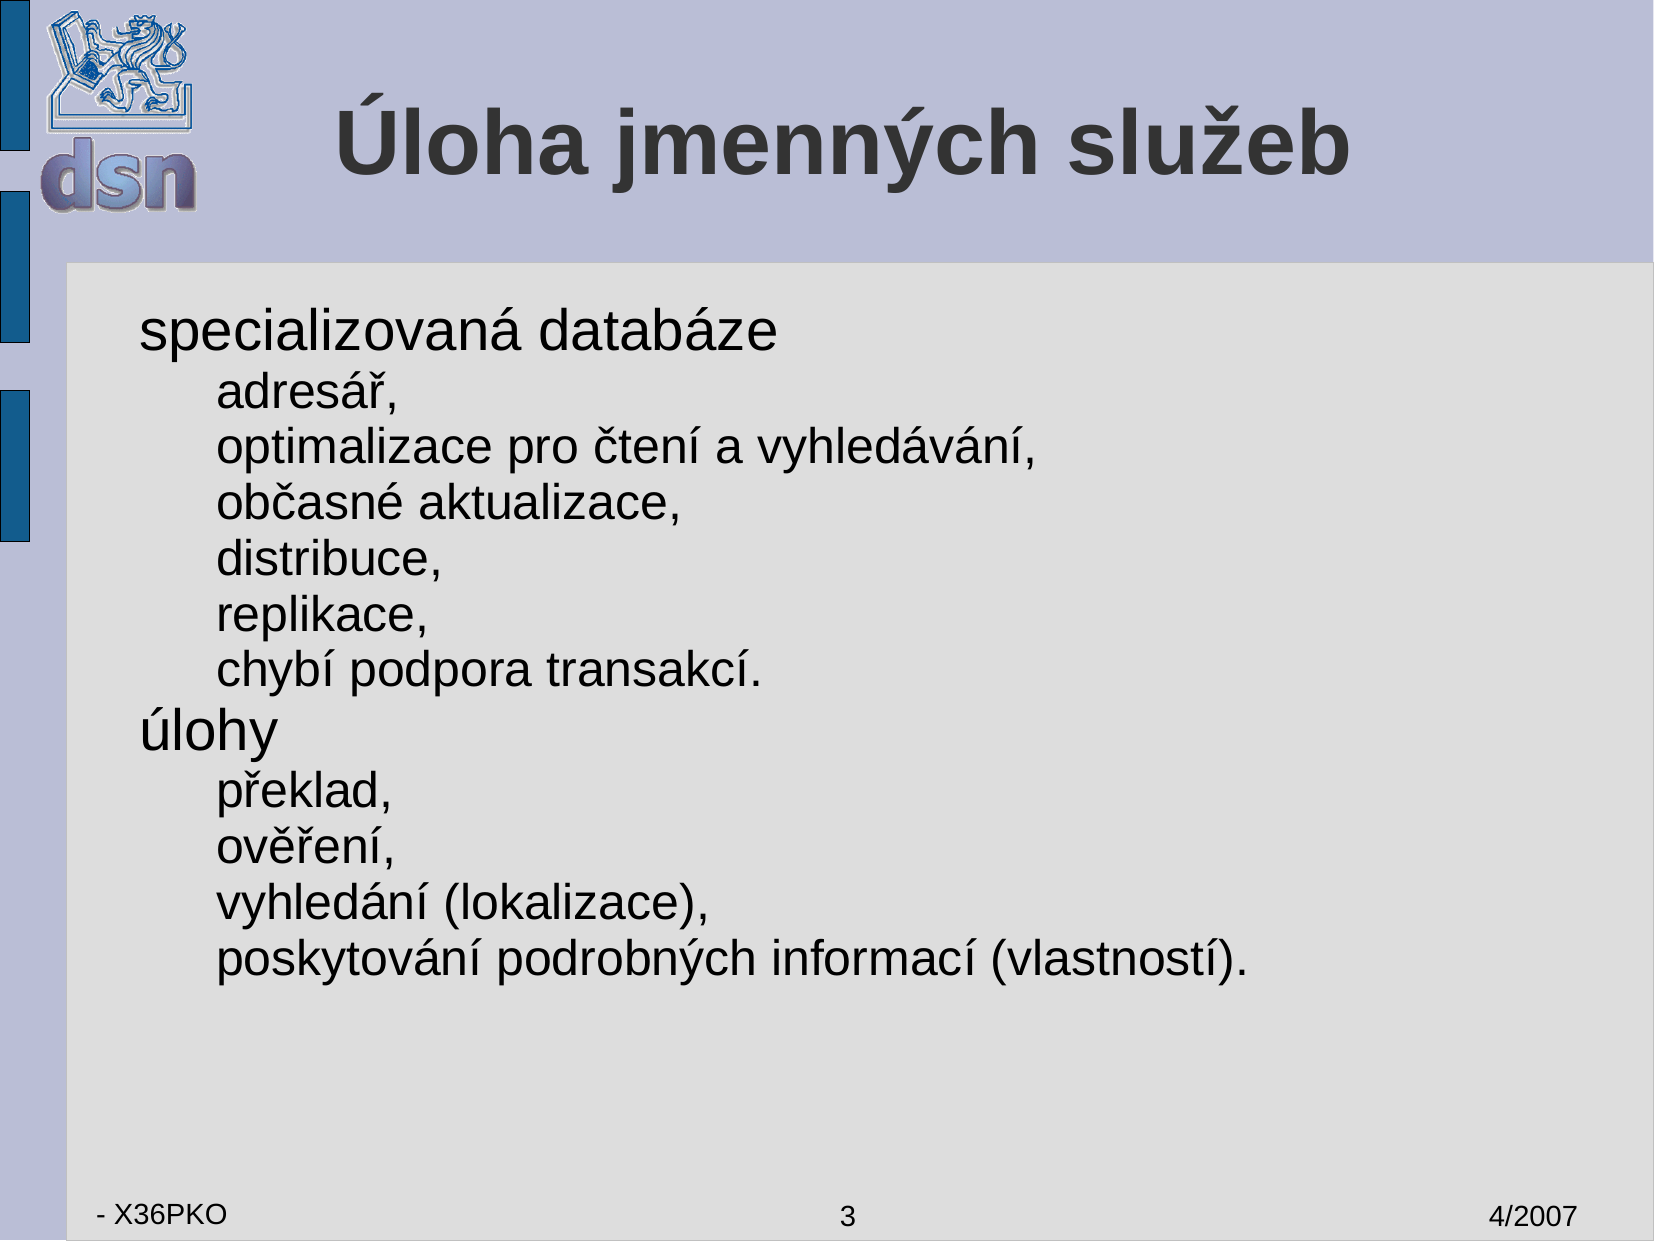

# Úloha jmenných služeb
specializovaná databáze
adresář,
optimalizace pro čtení a vyhledávání,
občasné aktualizace,
distribuce,
replikace,
chybí podpora transakcí.
úlohy
překlad,
ověření,
vyhledání (lokalizace),
poskytování podrobných informací (vlastností).